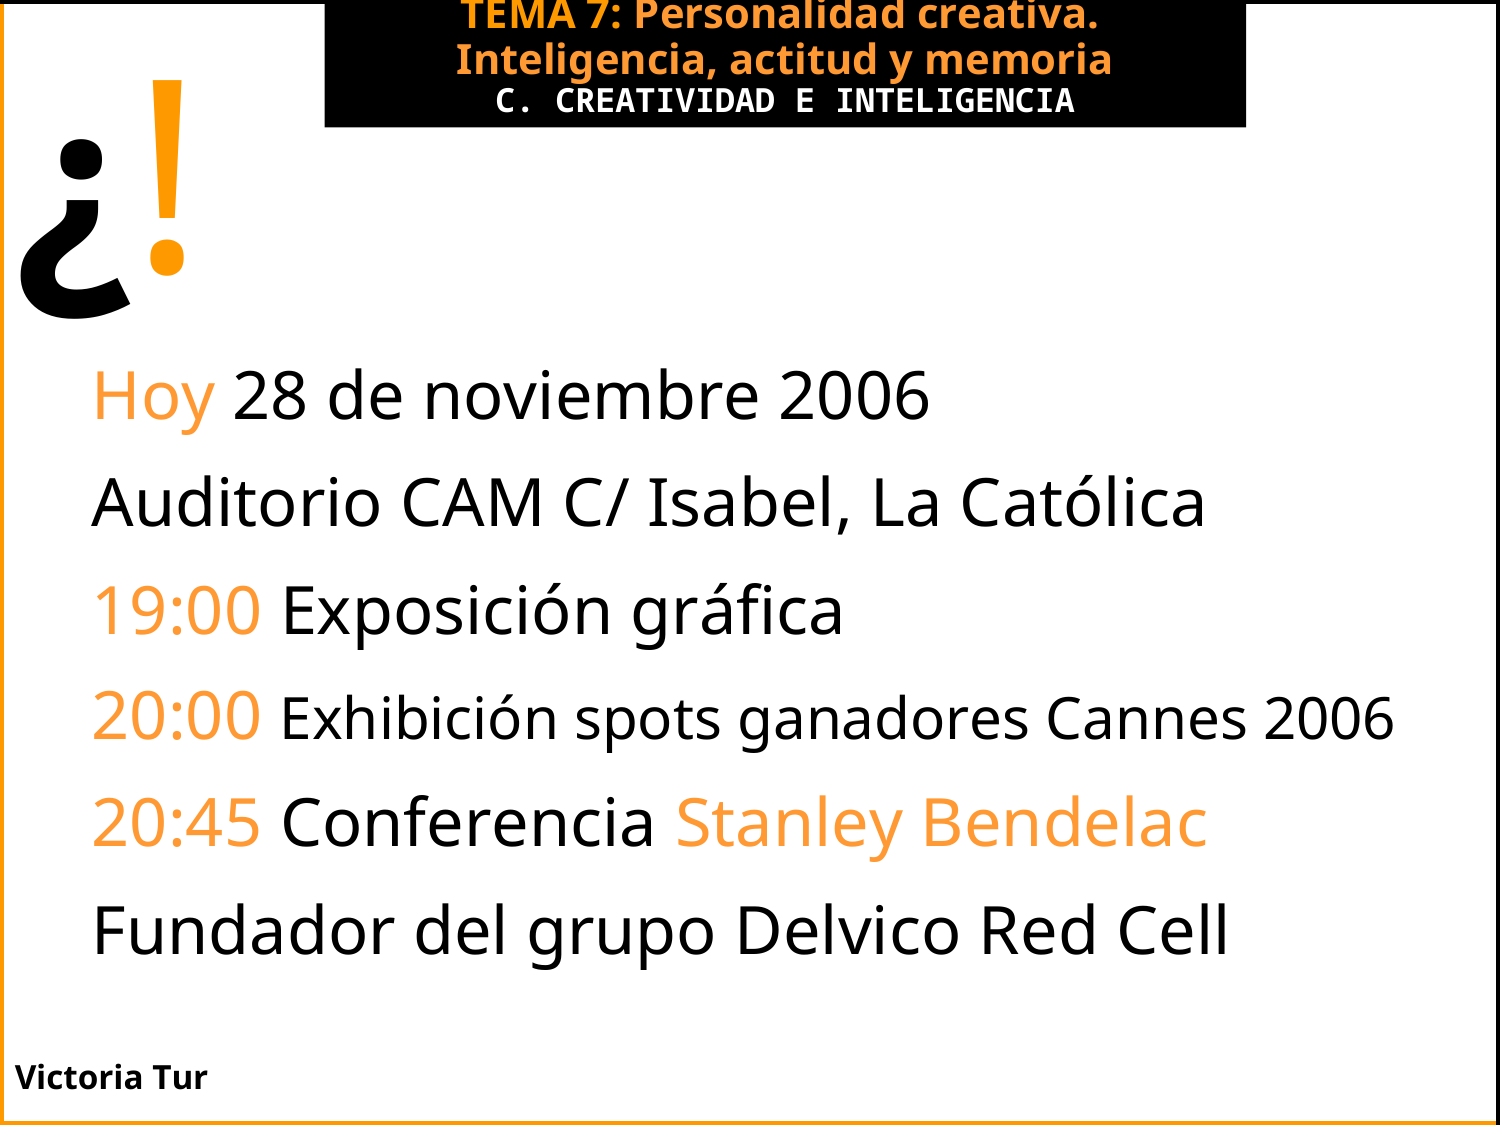

#
Hoy 28 de noviembre 2006
Auditorio CAM C/ Isabel, La Católica
19:00 Exposición gráfica
20:00 Exhibición spots ganadores Cannes 2006
20:45 Conferencia Stanley Bendelac
Fundador del grupo Delvico Red Cell